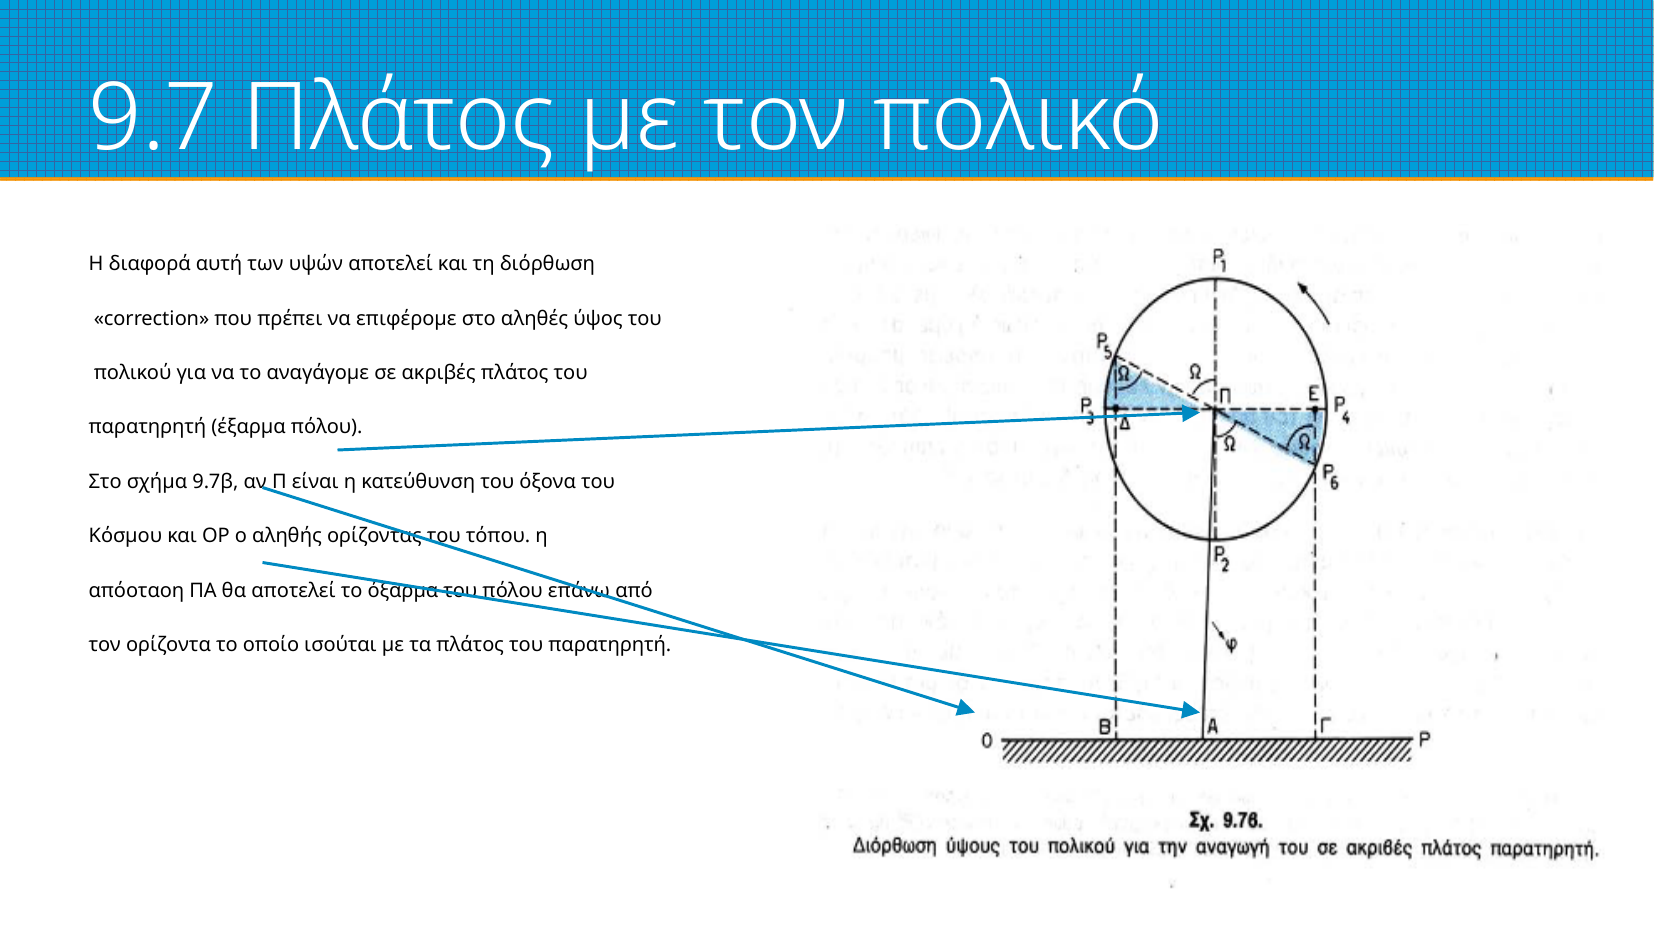

# 9.7 Πλάτος με τον πολικό
Η διαφορά αυτή των υψών αποτελεί και τη διόρθωση
 «correction» που πρέπει να επιφέρομε στο αληθές ύψος του
 πολικού για να το αναγάγοµε σε ακριβές πλάτος του
παρατηρητή (έξαρμα πόλου).
Στο σχήµα 9.7β, αν Π είναι η κατεύθυνση του όξονα του
Κόσμου και ΟΡ ο αληθής ορίζοντας του τόπου. η
απόοταοη ΠΑ θα αποτελεί το όξαρμα του πόλου επάνω από
τον ορίζοντα το οποίο ισούται με τα πλάτος του παρατηρητή.